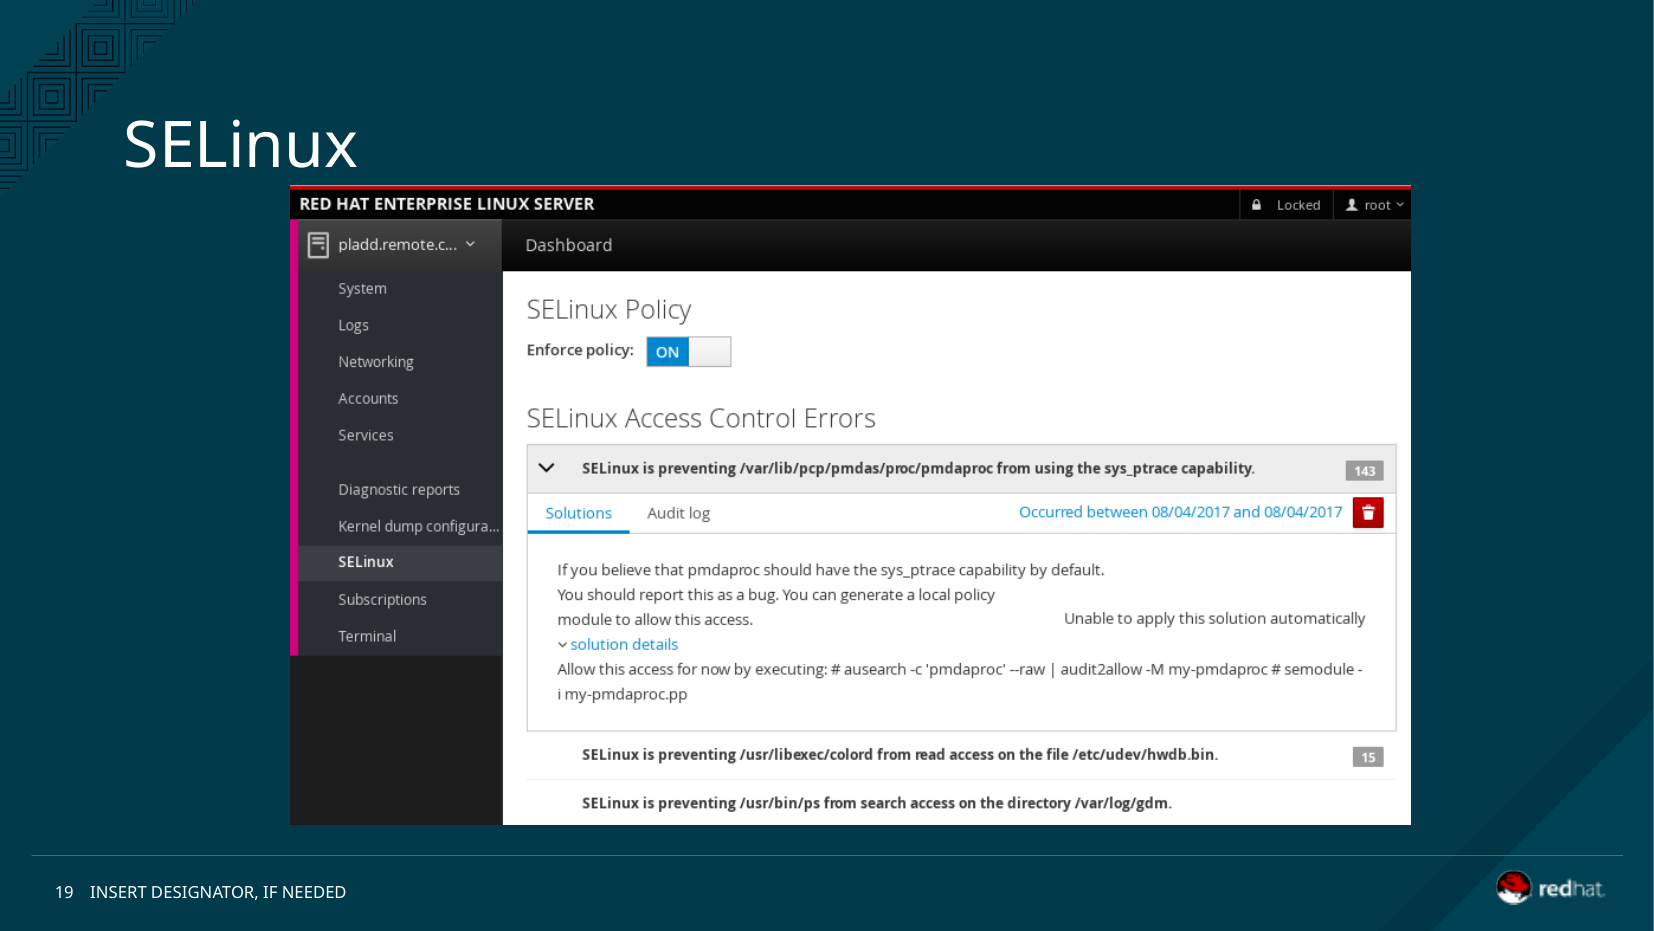

# SELinux
19
INSERT DESIGNATOR, IF NEEDED